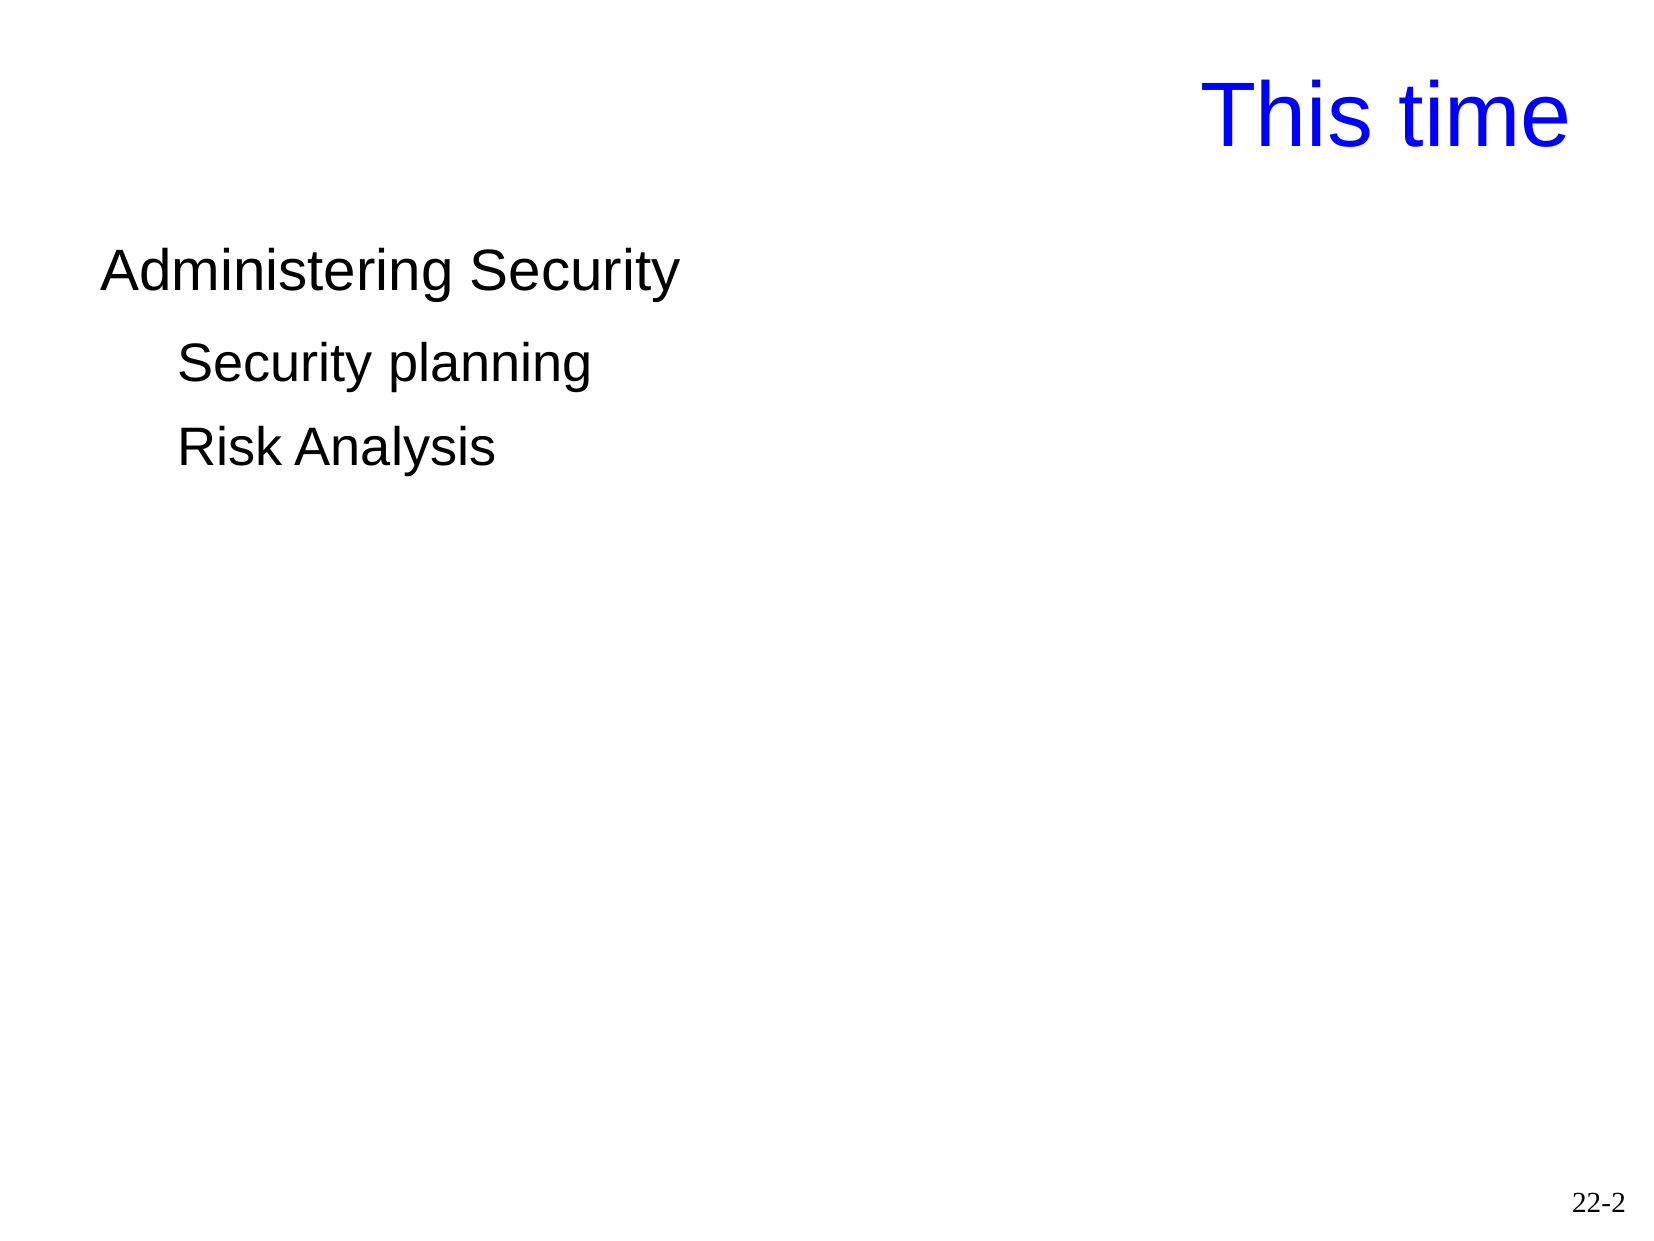

# This time
Administering Security
Security planning
Risk Analysis